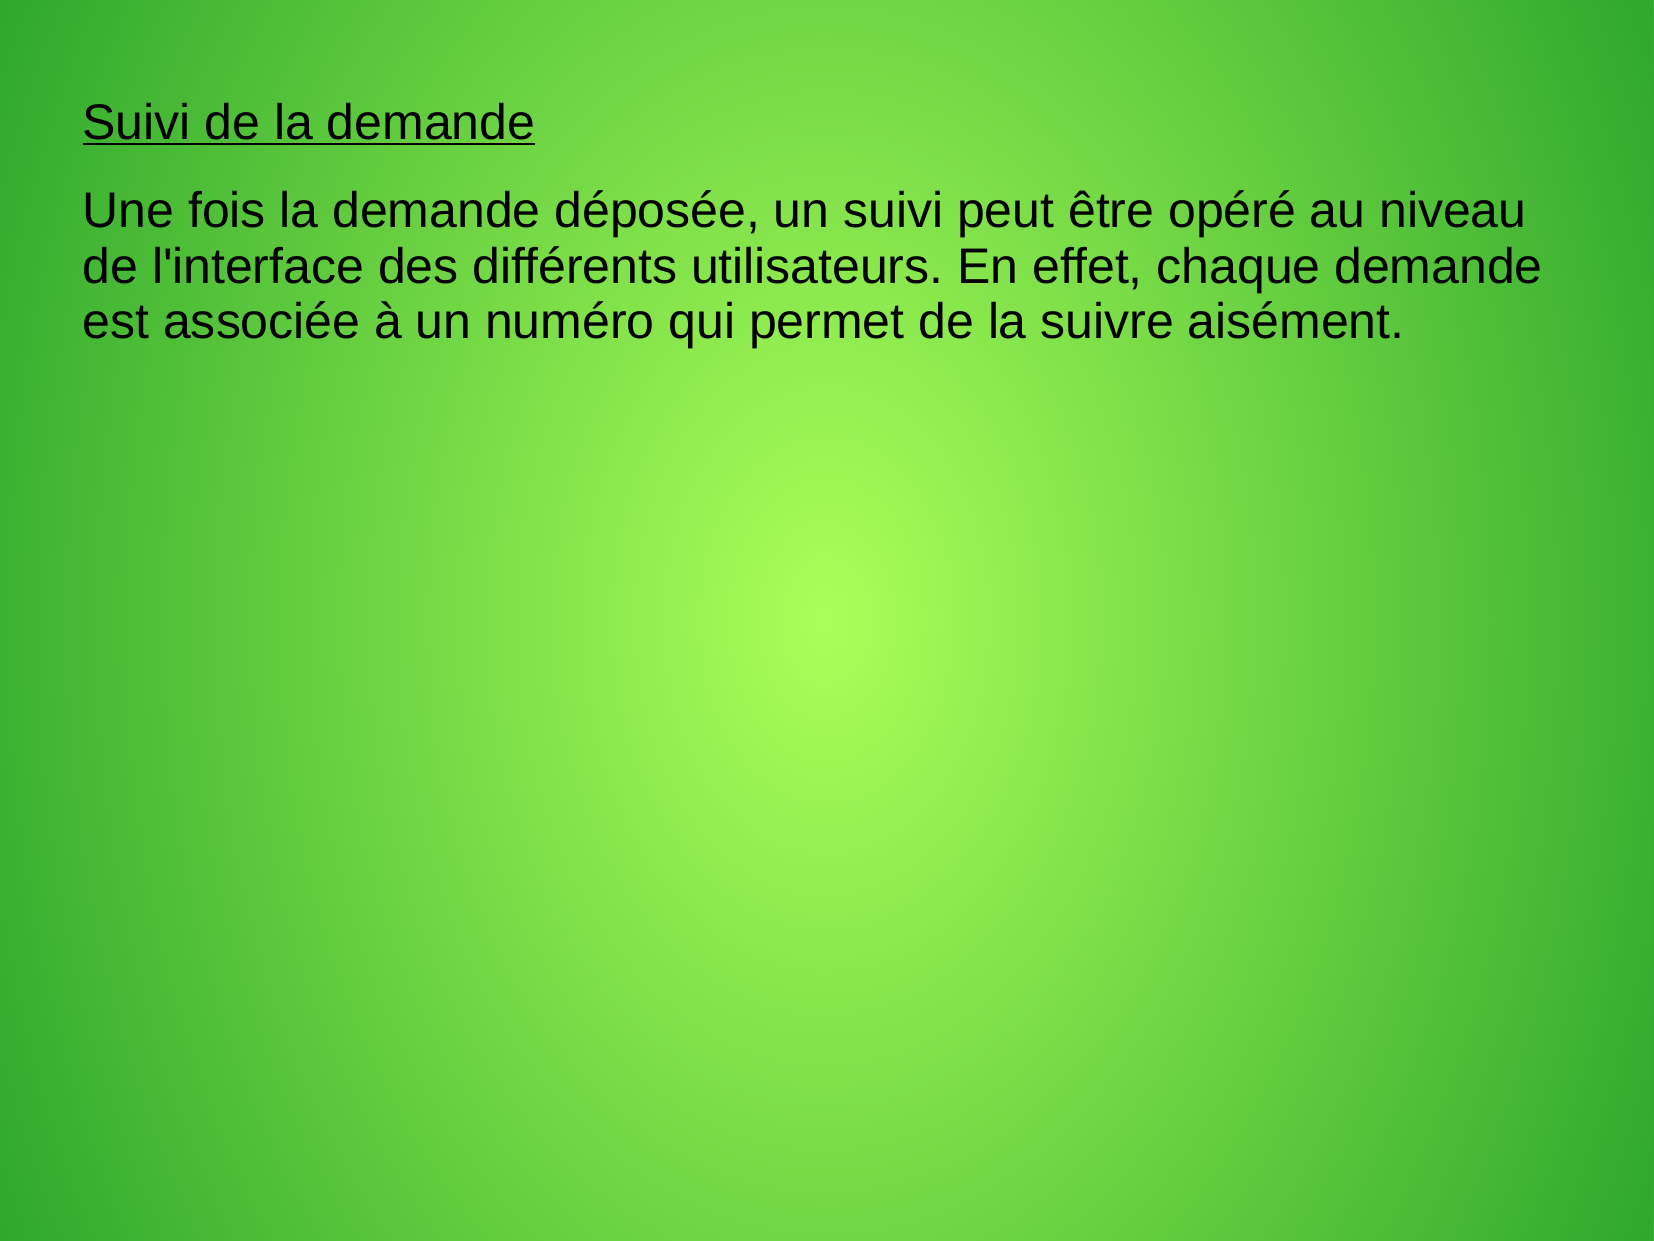

# Suivi de la demande
Une fois la demande déposée, un suivi peut être opéré au niveau de l'interface des différents utilisateurs. En effet, chaque demande est associée à un numéro qui permet de la suivre aisément.